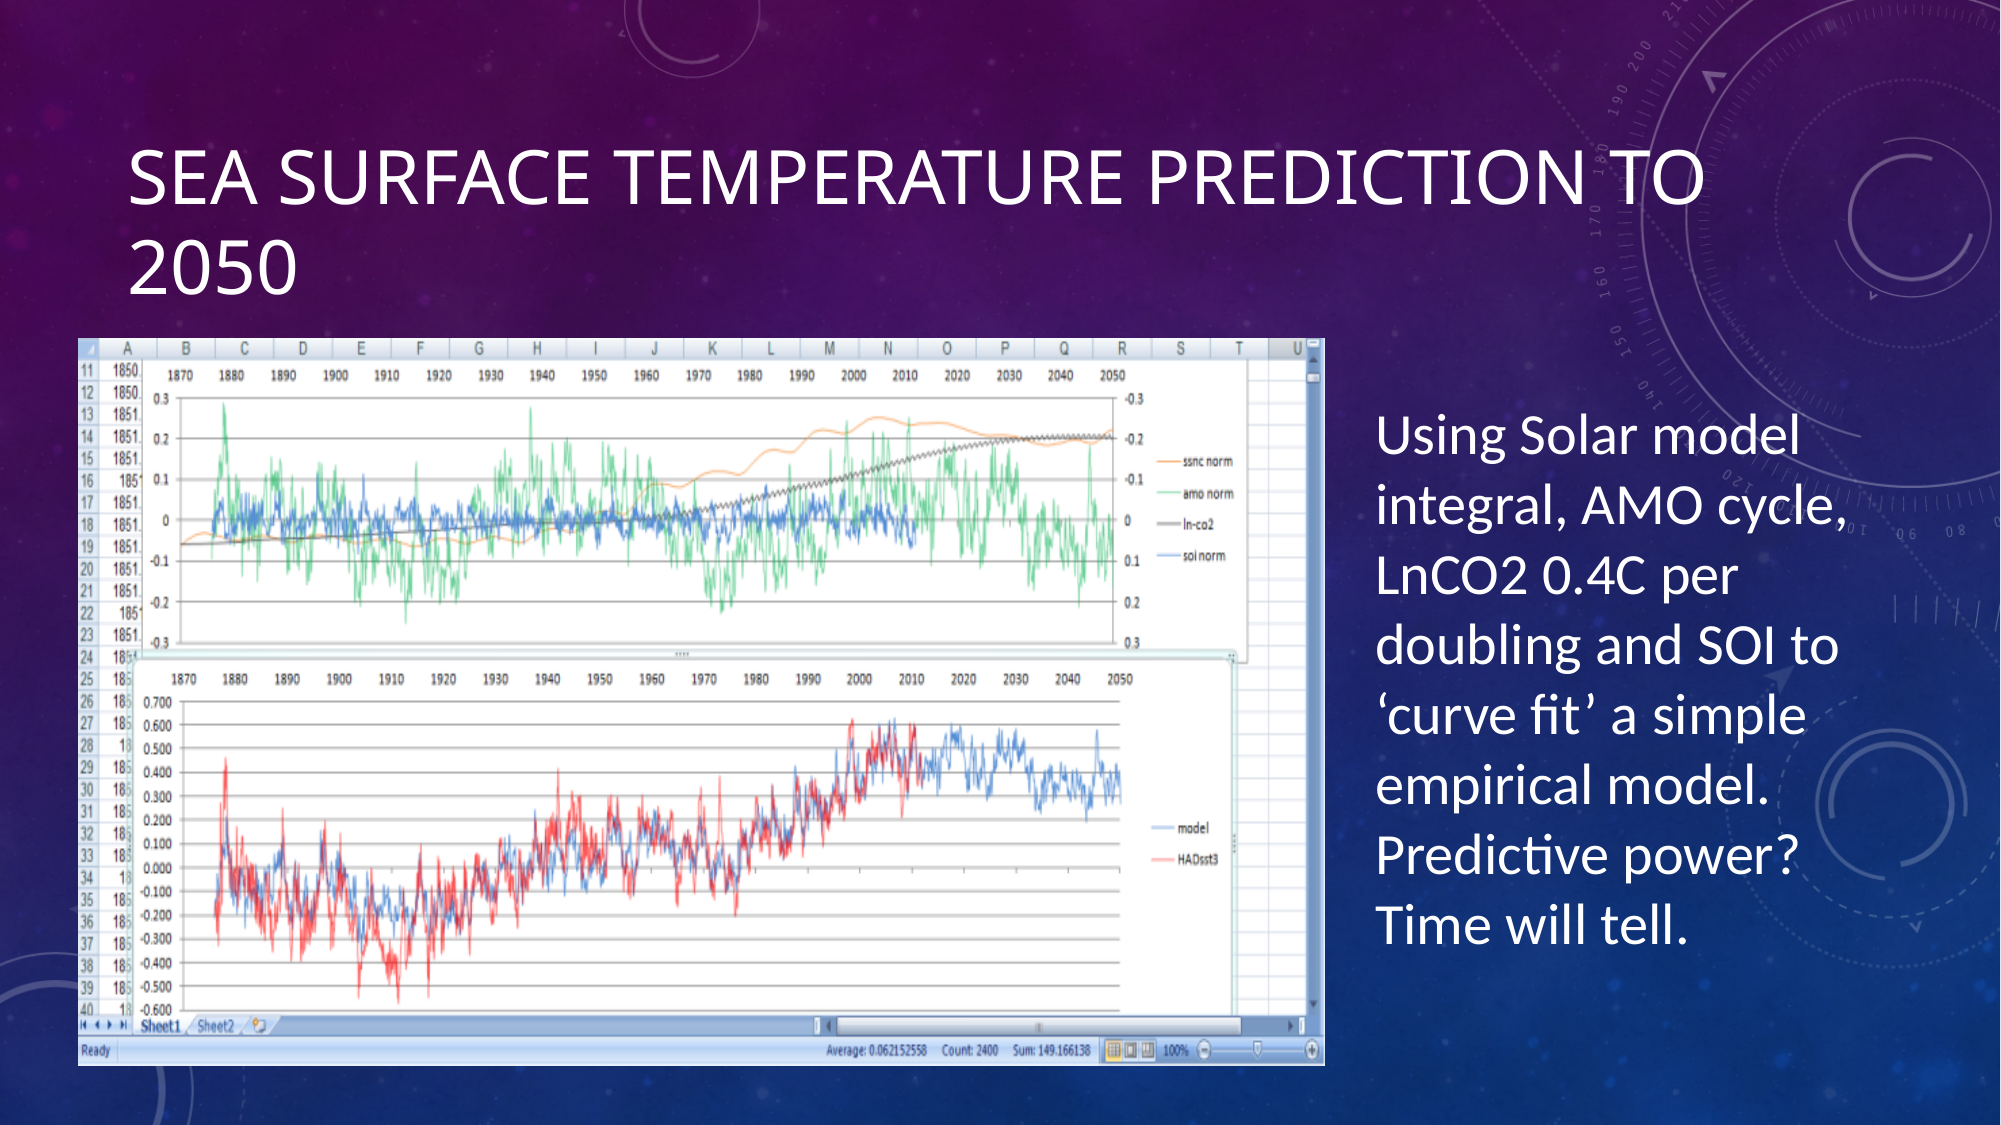

# Sea surface temperature prediction to 2050
Using Solar model integral, AMO cycle, LnCO2 0.4C per doubling and SOI to ‘curve fit’ a simple empirical model. Predictive power? Time will tell.